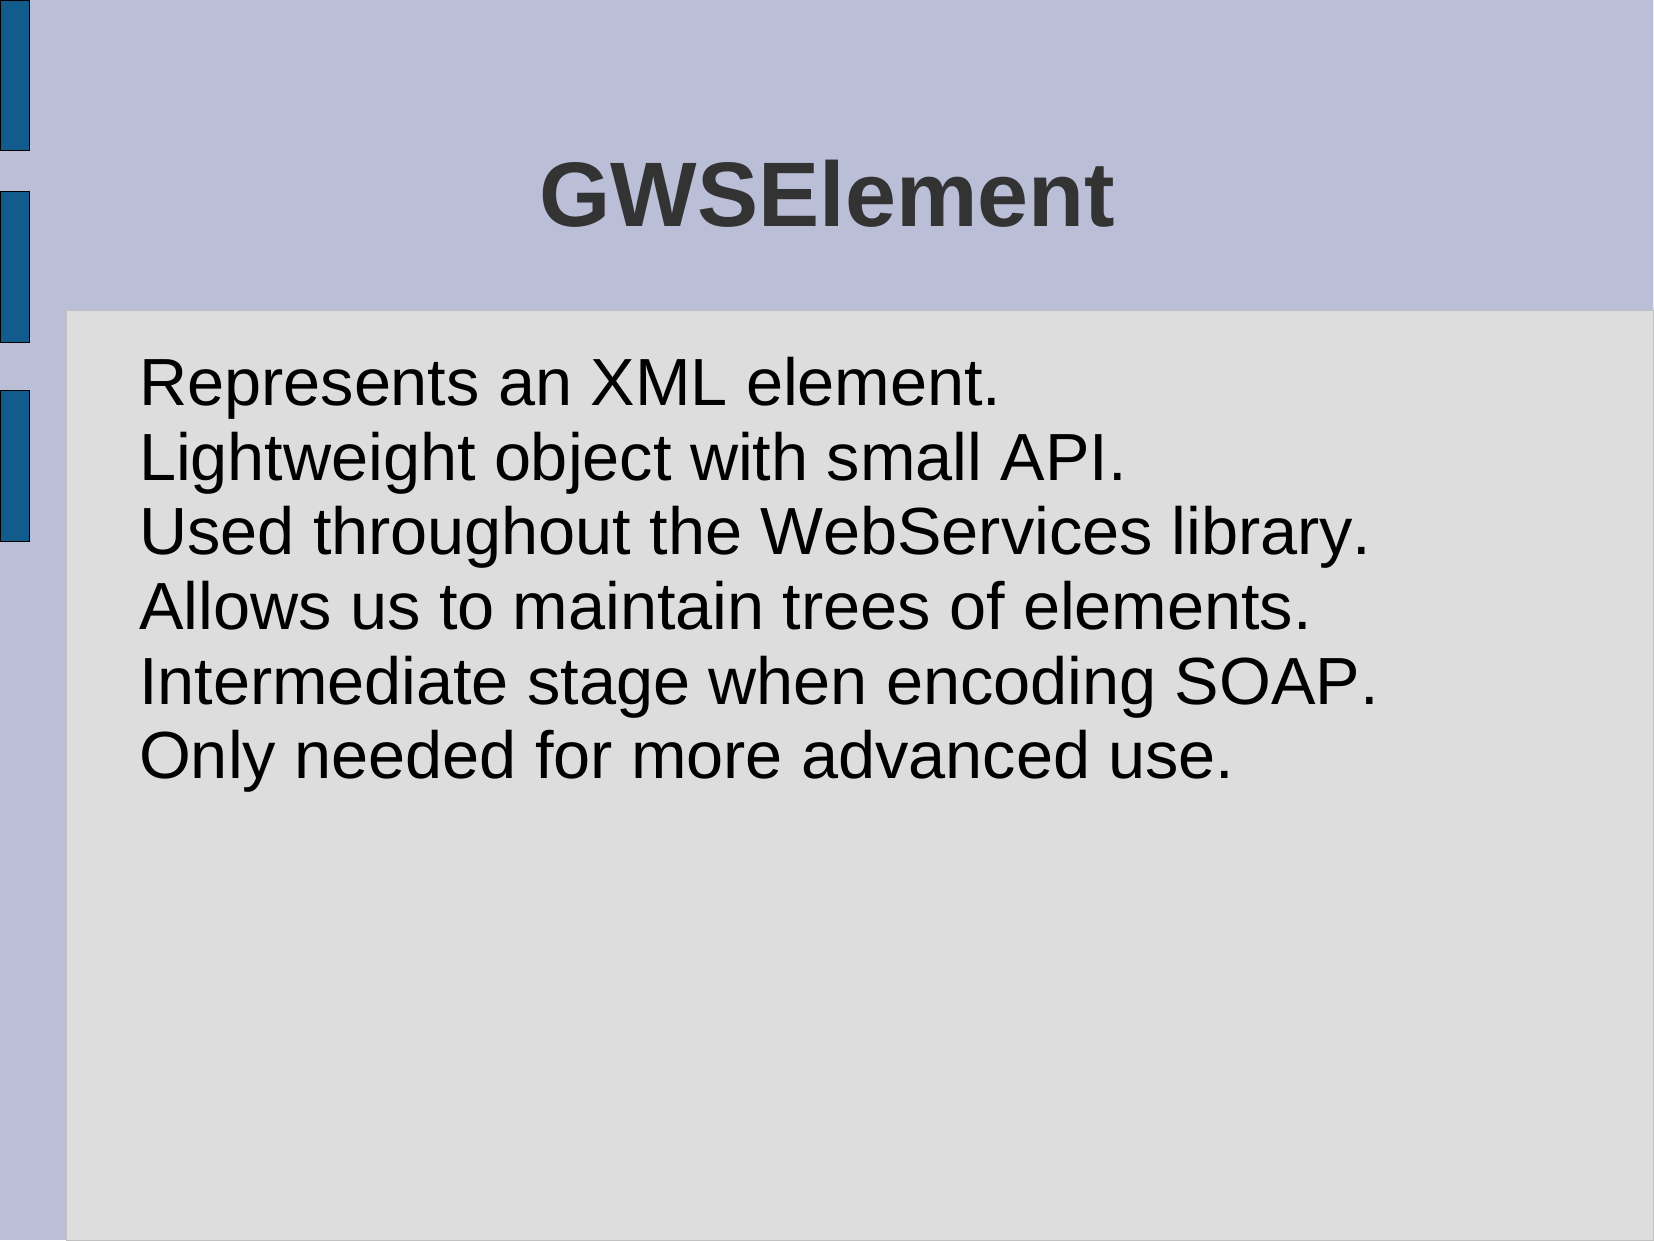

# GWSElement
Represents an XML element.
Lightweight object with small API.
Used throughout the WebServices library.
Allows us to maintain trees of elements.
Intermediate stage when encoding SOAP.
Only needed for more advanced use.